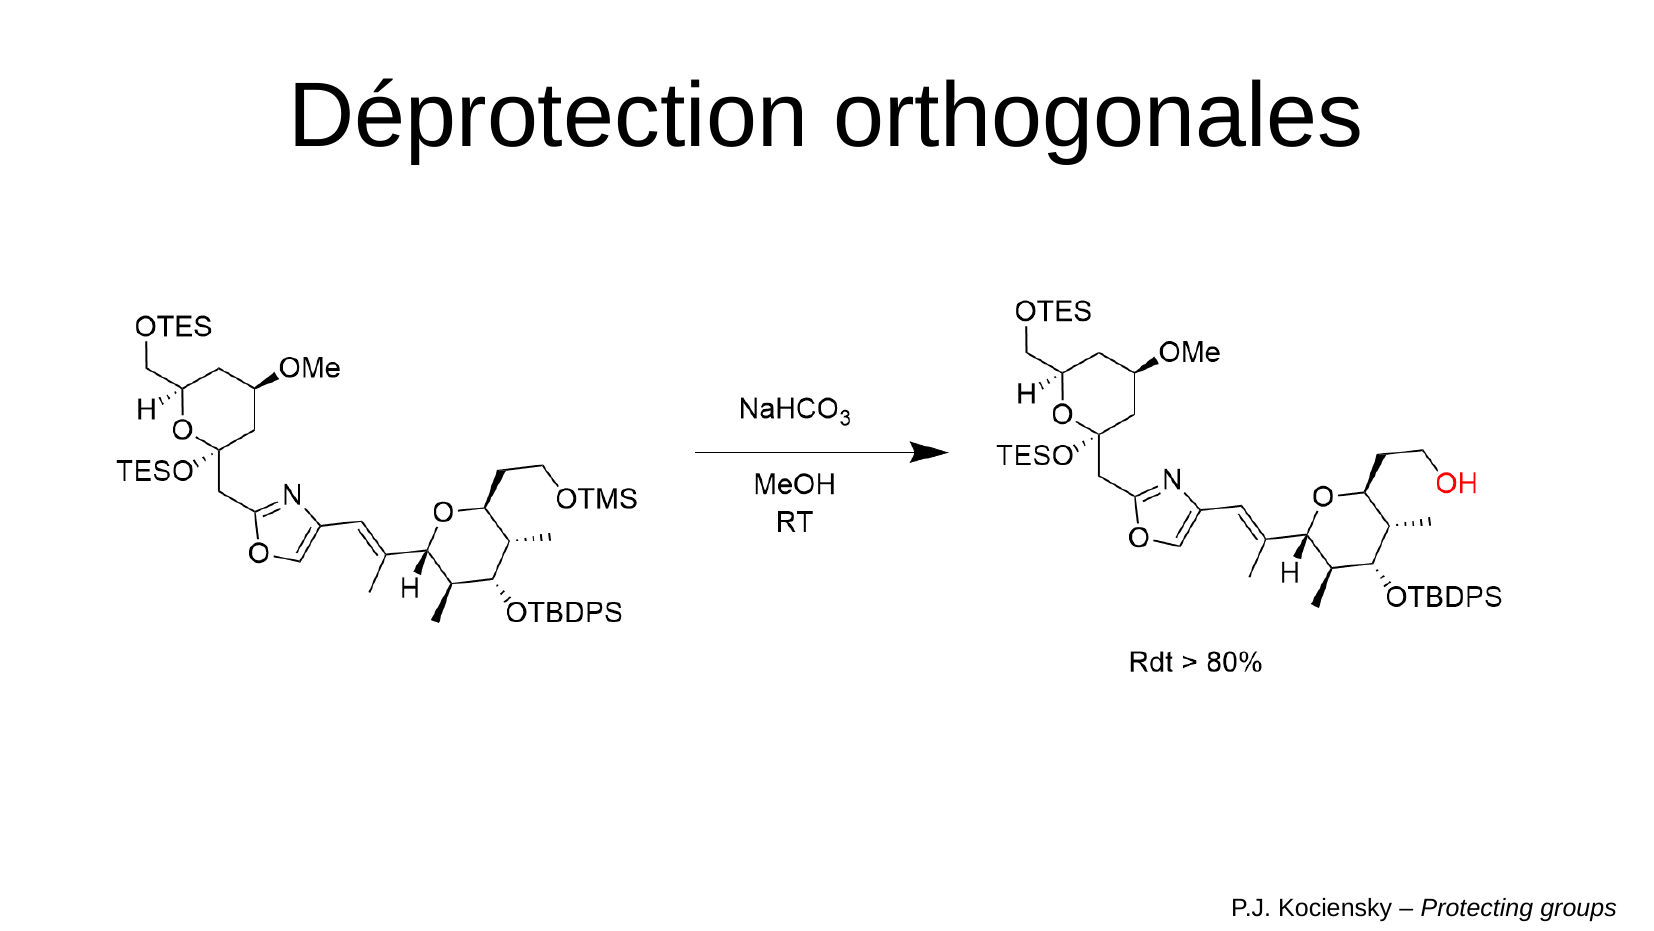

# Déprotection orthogonales
P.J. Kociensky – Protecting groups